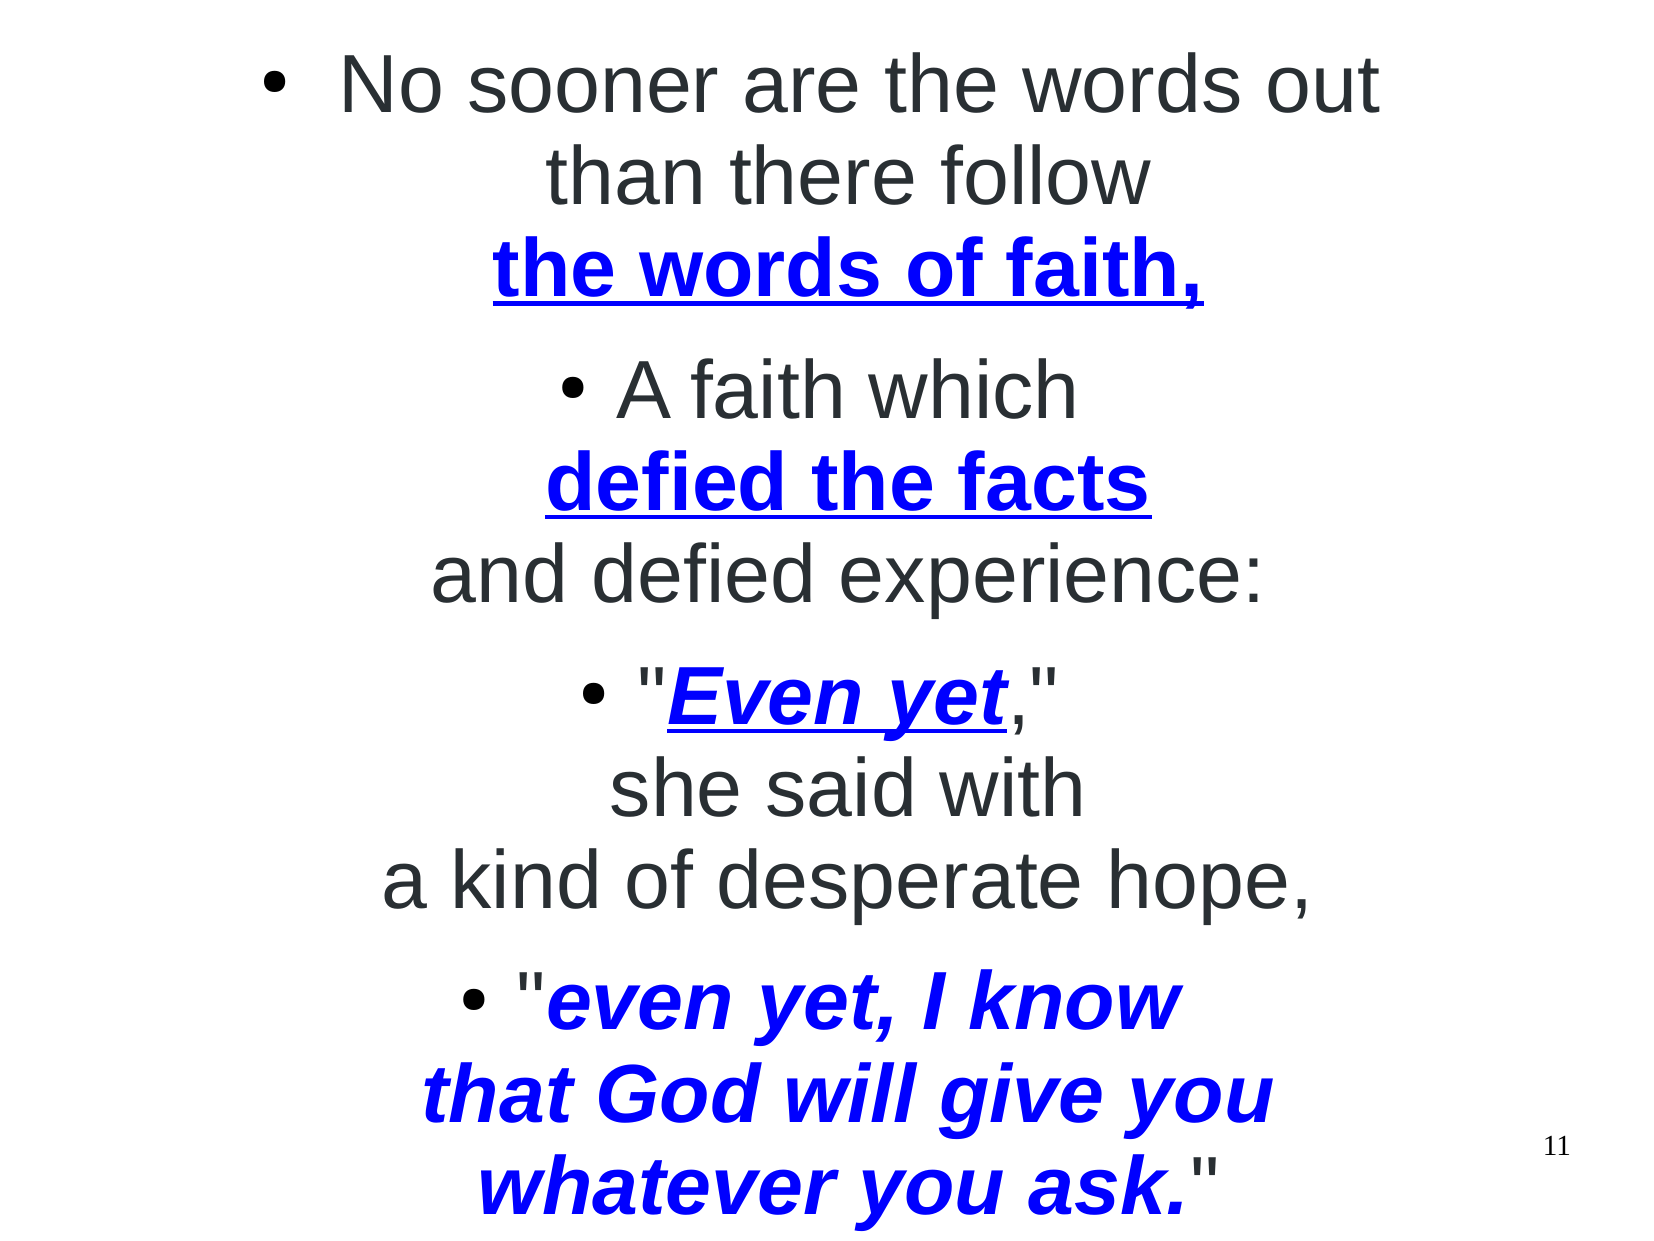

# No sooner are the words out than there follow the words of faith,
A faith which
defied the facts
and defied experience:
"Even yet,"
she said with
a kind of desperate hope,
"even yet, I know
that God will give you
whatever you ask."
11